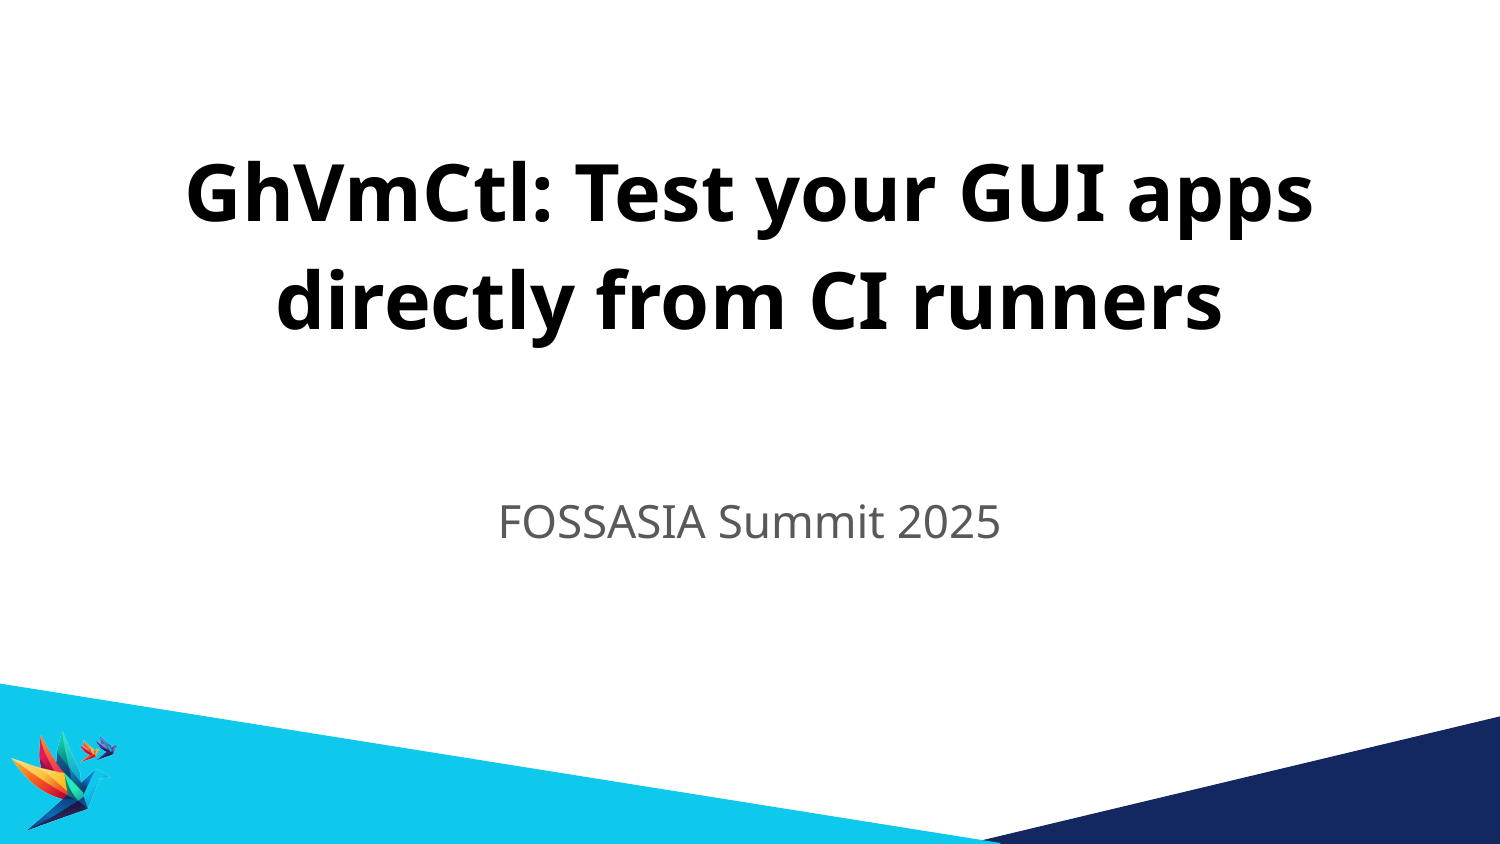

# GhVmCtl: Test your GUI apps directly from CI runners
FOSSASIA Summit 2025